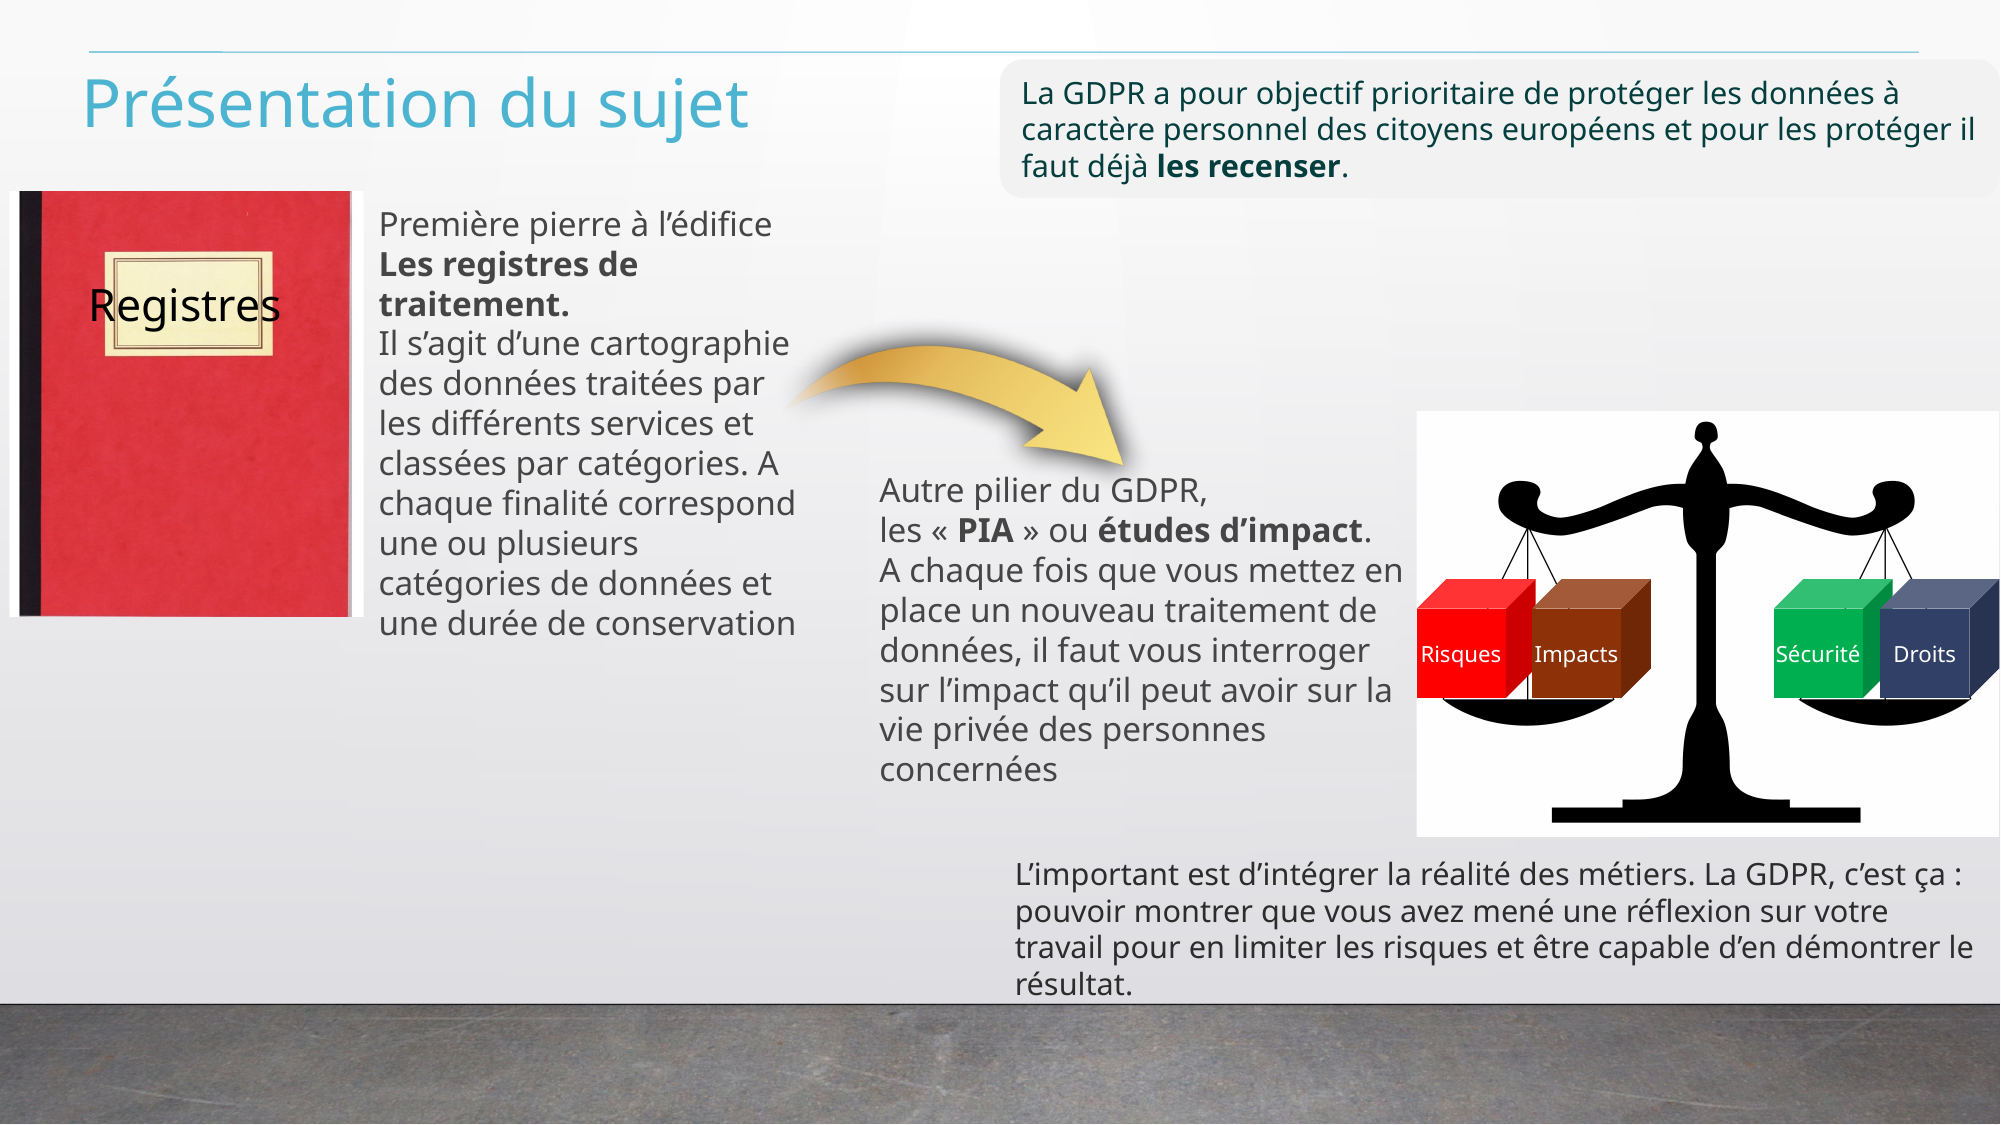

# Présentation du sujet
La GDPR a pour objectif prioritaire de protéger les données à caractère personnel des citoyens européens et pour les protéger il faut déjà les recenser.
Registres
Première pierre à l’édifice
Les registres de traitement.
Il s’agit d’une cartographie des données traitées par les différents services et classées par catégories. A chaque finalité correspond une ou plusieurs catégories de données et une durée de conservation
Risques
Impacts
Sécurité
Droits
Autre pilier du GDPR,
les « PIA » ou études d’impact.
A chaque fois que vous mettez en place un nouveau traitement de données, il faut vous interroger sur l’impact qu’il peut avoir sur la vie privée des personnes concernées
L’important est d’intégrer la réalité des métiers. La GDPR, c’est ça : pouvoir montrer que vous avez mené une réflexion sur votre travail pour en limiter les risques et être capable d’en démontrer le résultat.